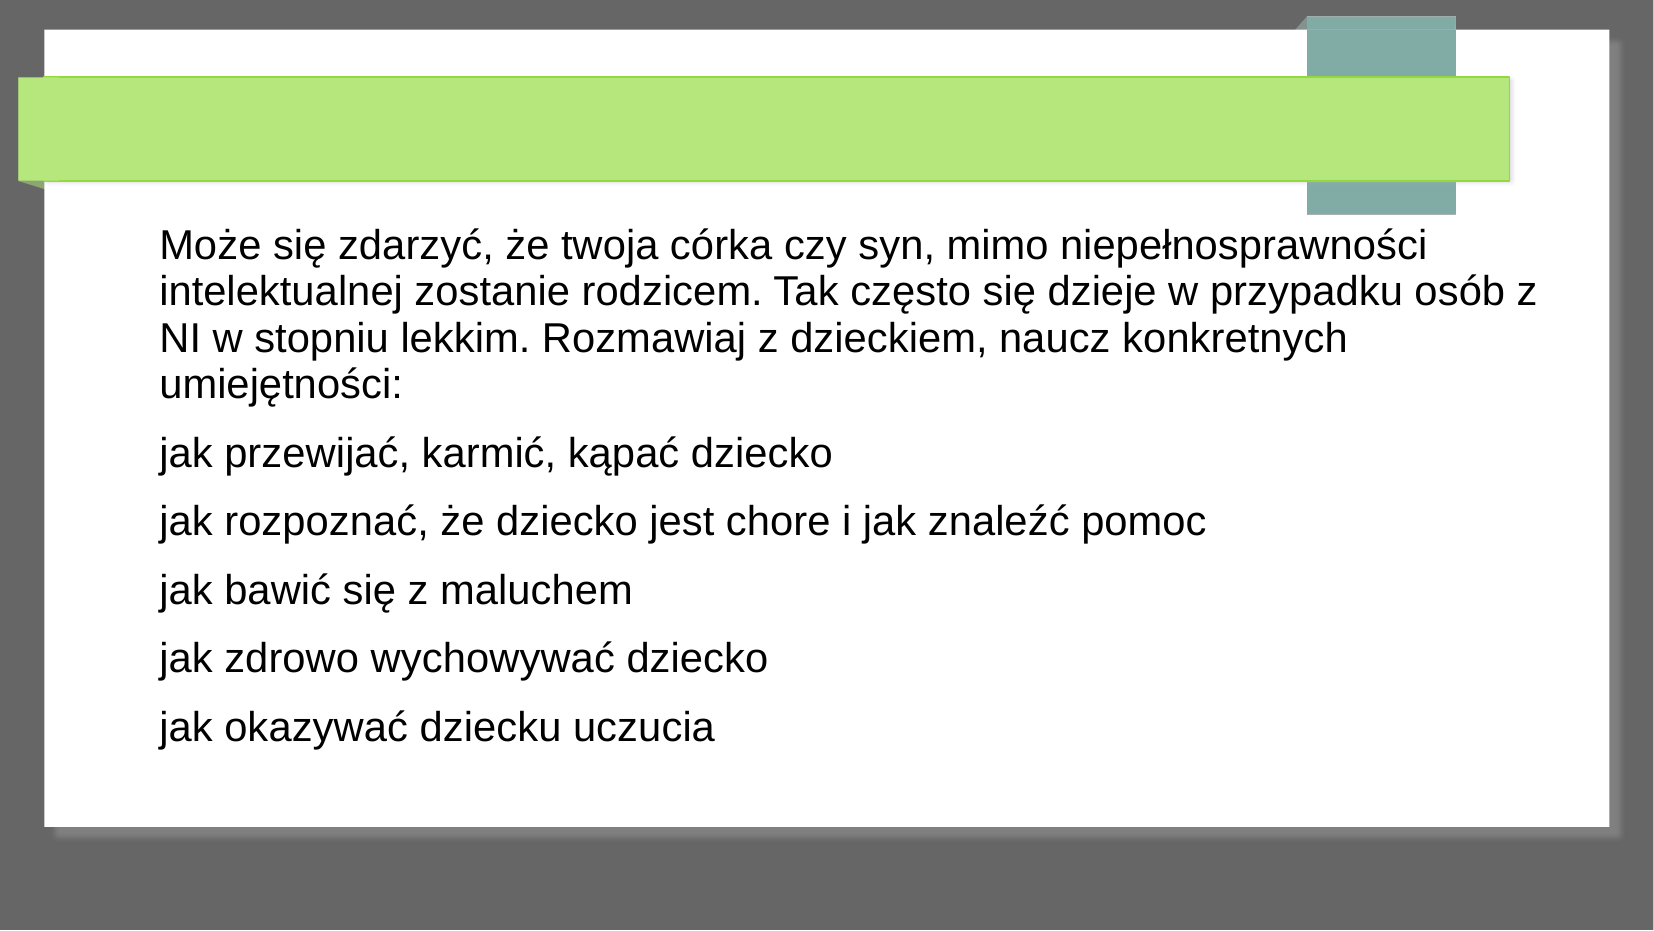

#
Może się zdarzyć, że twoja córka czy syn, mimo niepełnosprawności intelektualnej zostanie rodzicem. Tak często się dzieje w przypadku osób z NI w stopniu lekkim. Rozmawiaj z dzieckiem, naucz konkretnych umiejętności:
jak przewijać, karmić, kąpać dziecko
jak rozpoznać, że dziecko jest chore i jak znaleźć pomoc
jak bawić się z maluchem
jak zdrowo wychowywać dziecko
jak okazywać dziecku uczucia